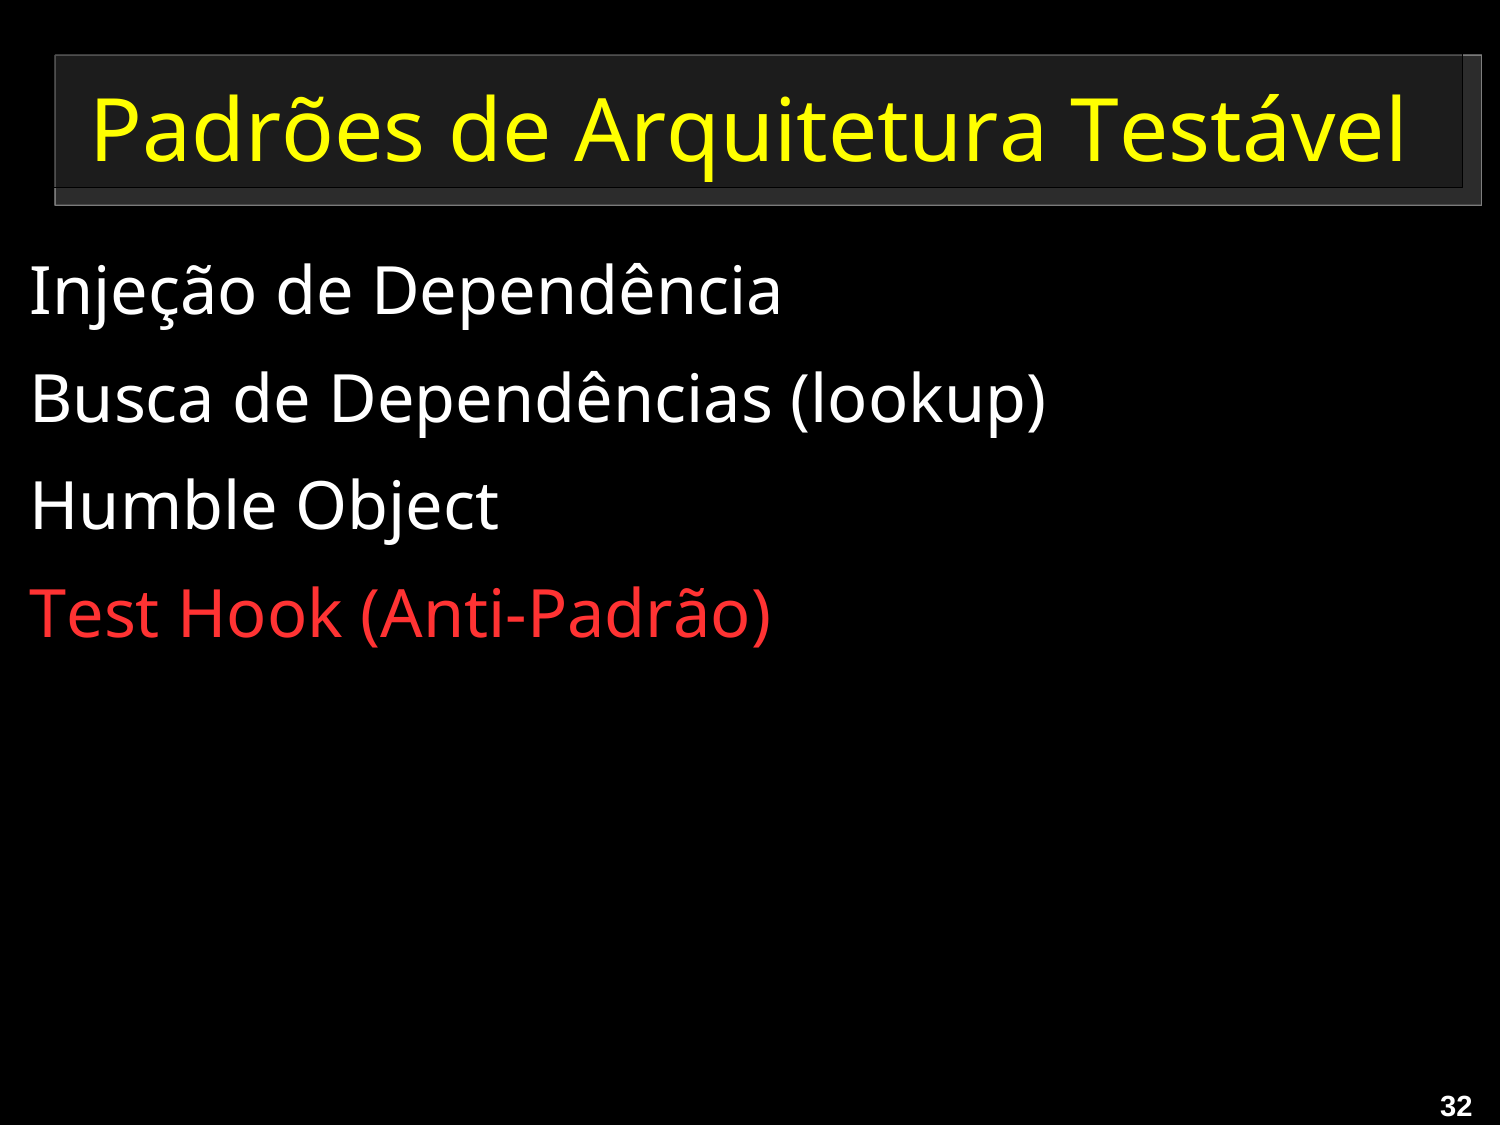

# Padrões de Arquitetura Testável
Injeção de Dependência
Busca de Dependências (lookup)
Humble Object
Test Hook (Anti-Padrão)
32